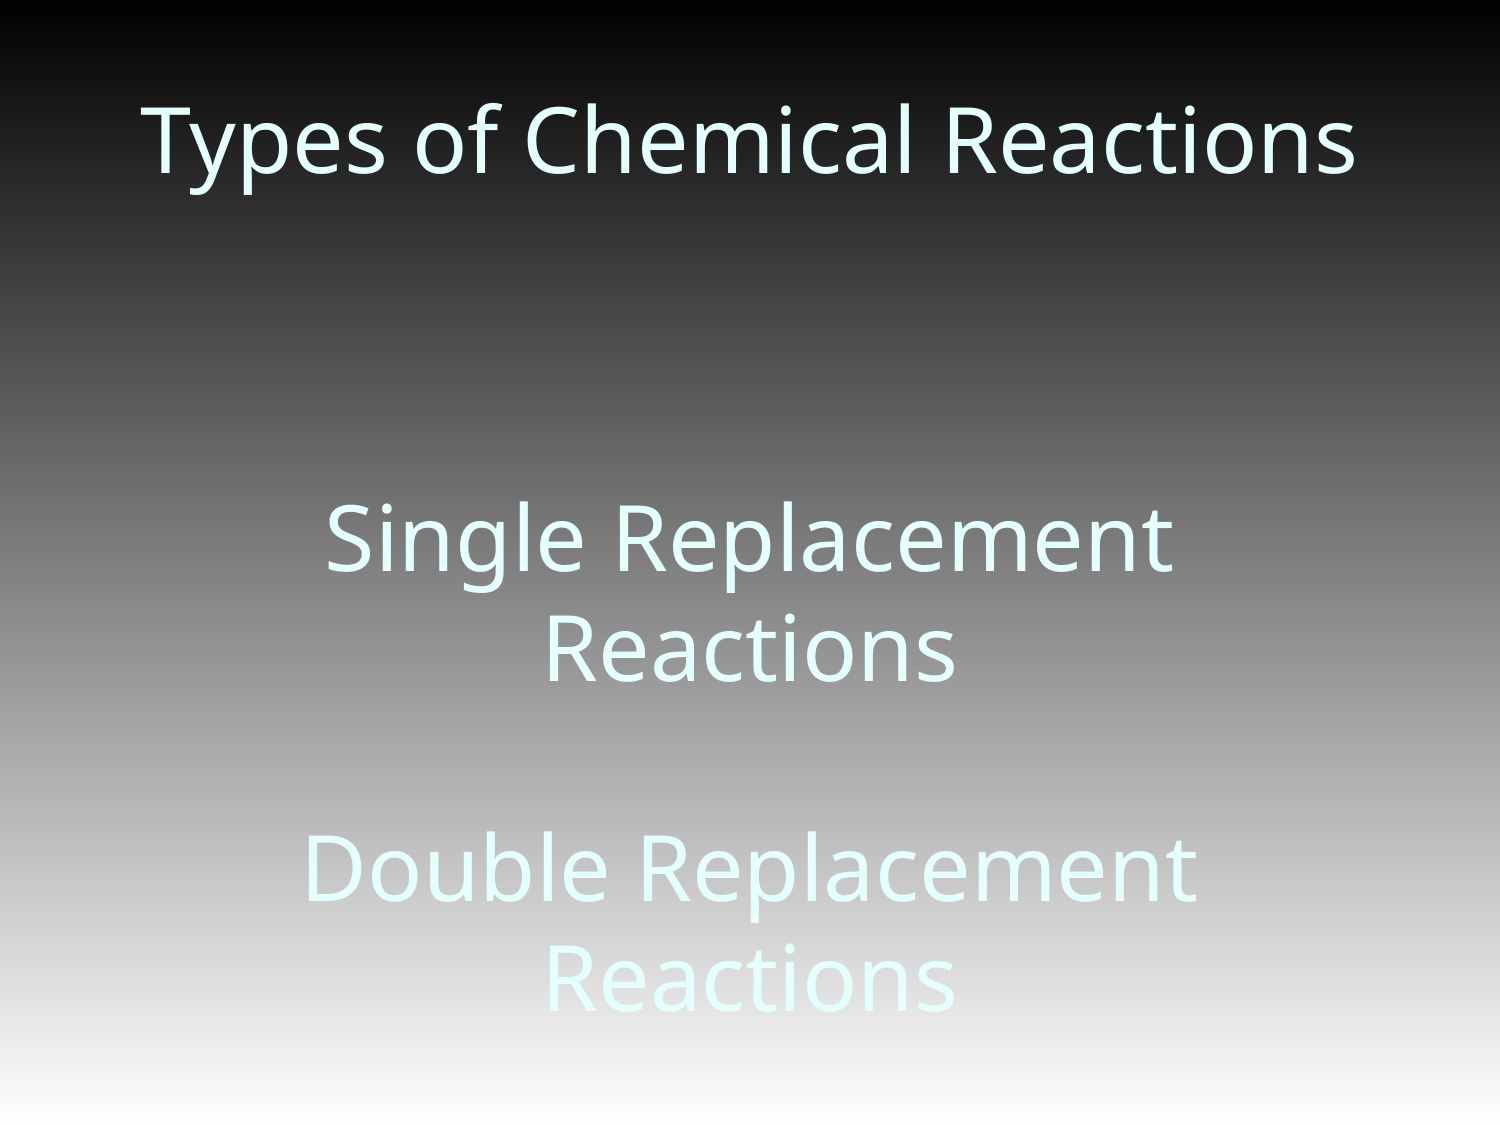

# Types of Chemical Reactions
Single Replacement Reactions
Double Replacement Reactions
Combustion Reactions